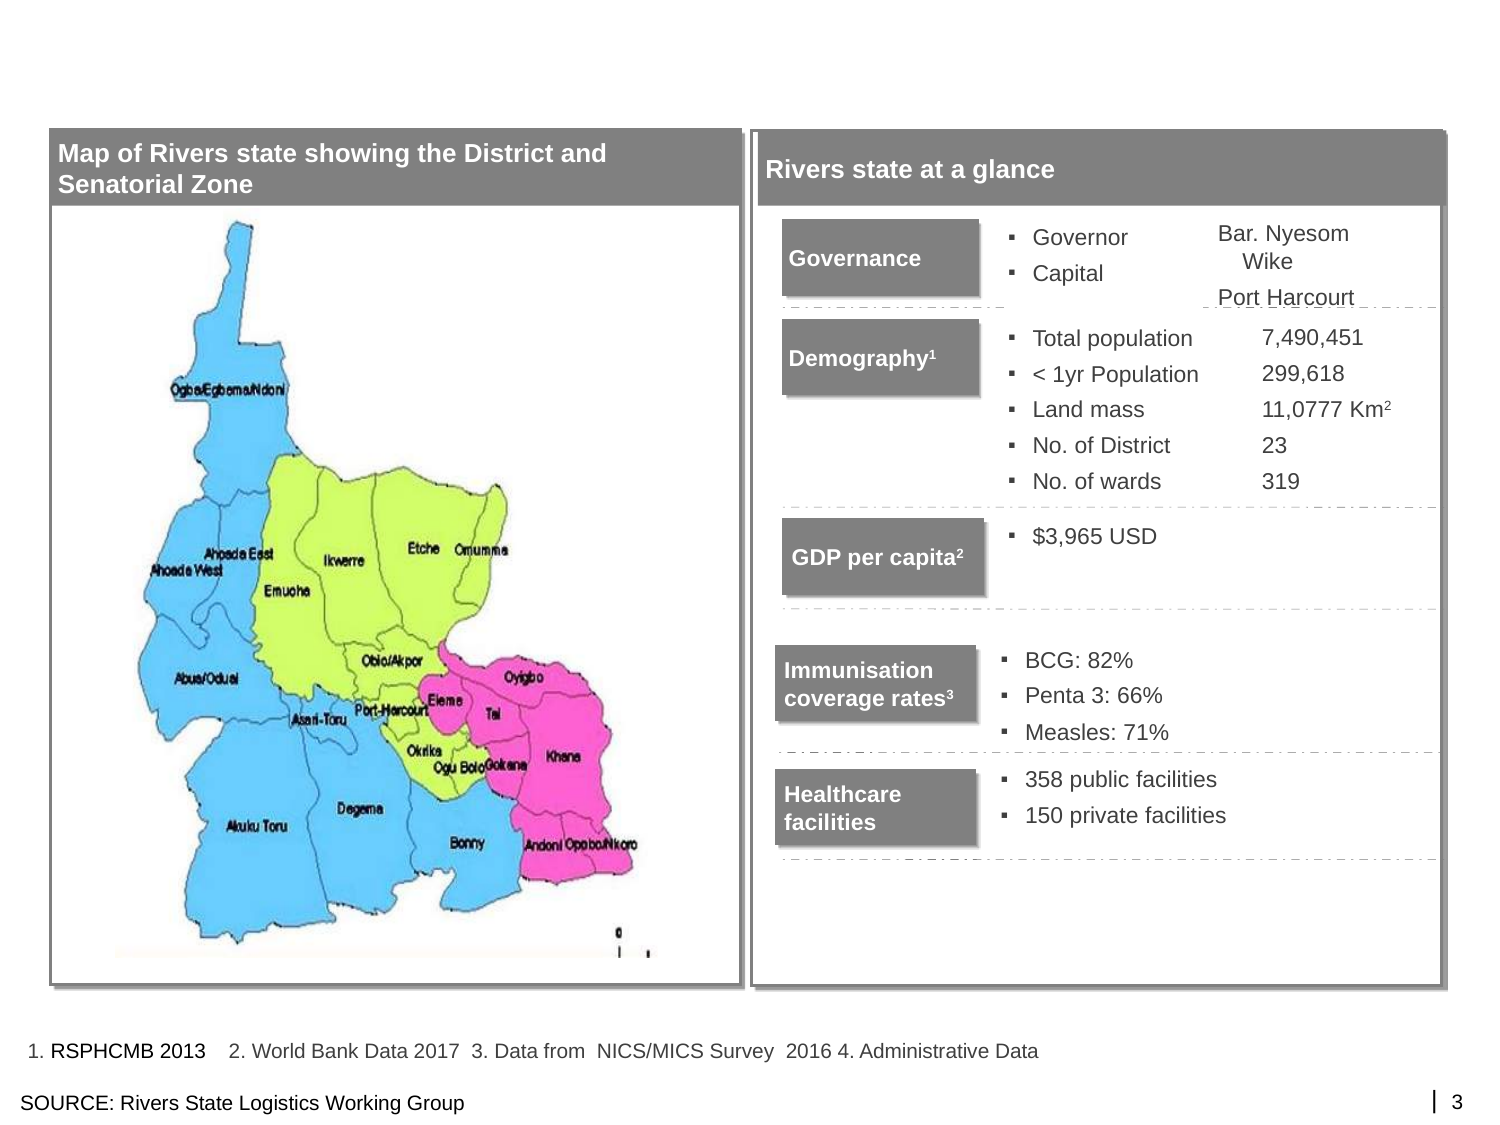

# Rivers state is located in the south-south zone with 23 districts
Map of Rivers state showing the District and Senatorial Zone
Rivers state at a glance
Bar. Nyesom Wike
Port Harcourt
Governance
Governor
Capital
Demography1
7,490,451
299,618
11,0777 Km2
23
319
Total population
< 1yr Population
Land mass
No. of District
No. of wards
GDP per capita2
$3,965 USD
BCG: 82%
Penta 3: 66%
Measles: 71%
Immunisation coverage rates3
358 public facilities
150 private facilities
Healthcare facilities
1. RSPHCMB 2013 2. World Bank Data 2017 3. Data from NICS/MICS Survey 2016 4. Administrative Data
SOURCE: Rivers State Logistics Working Group